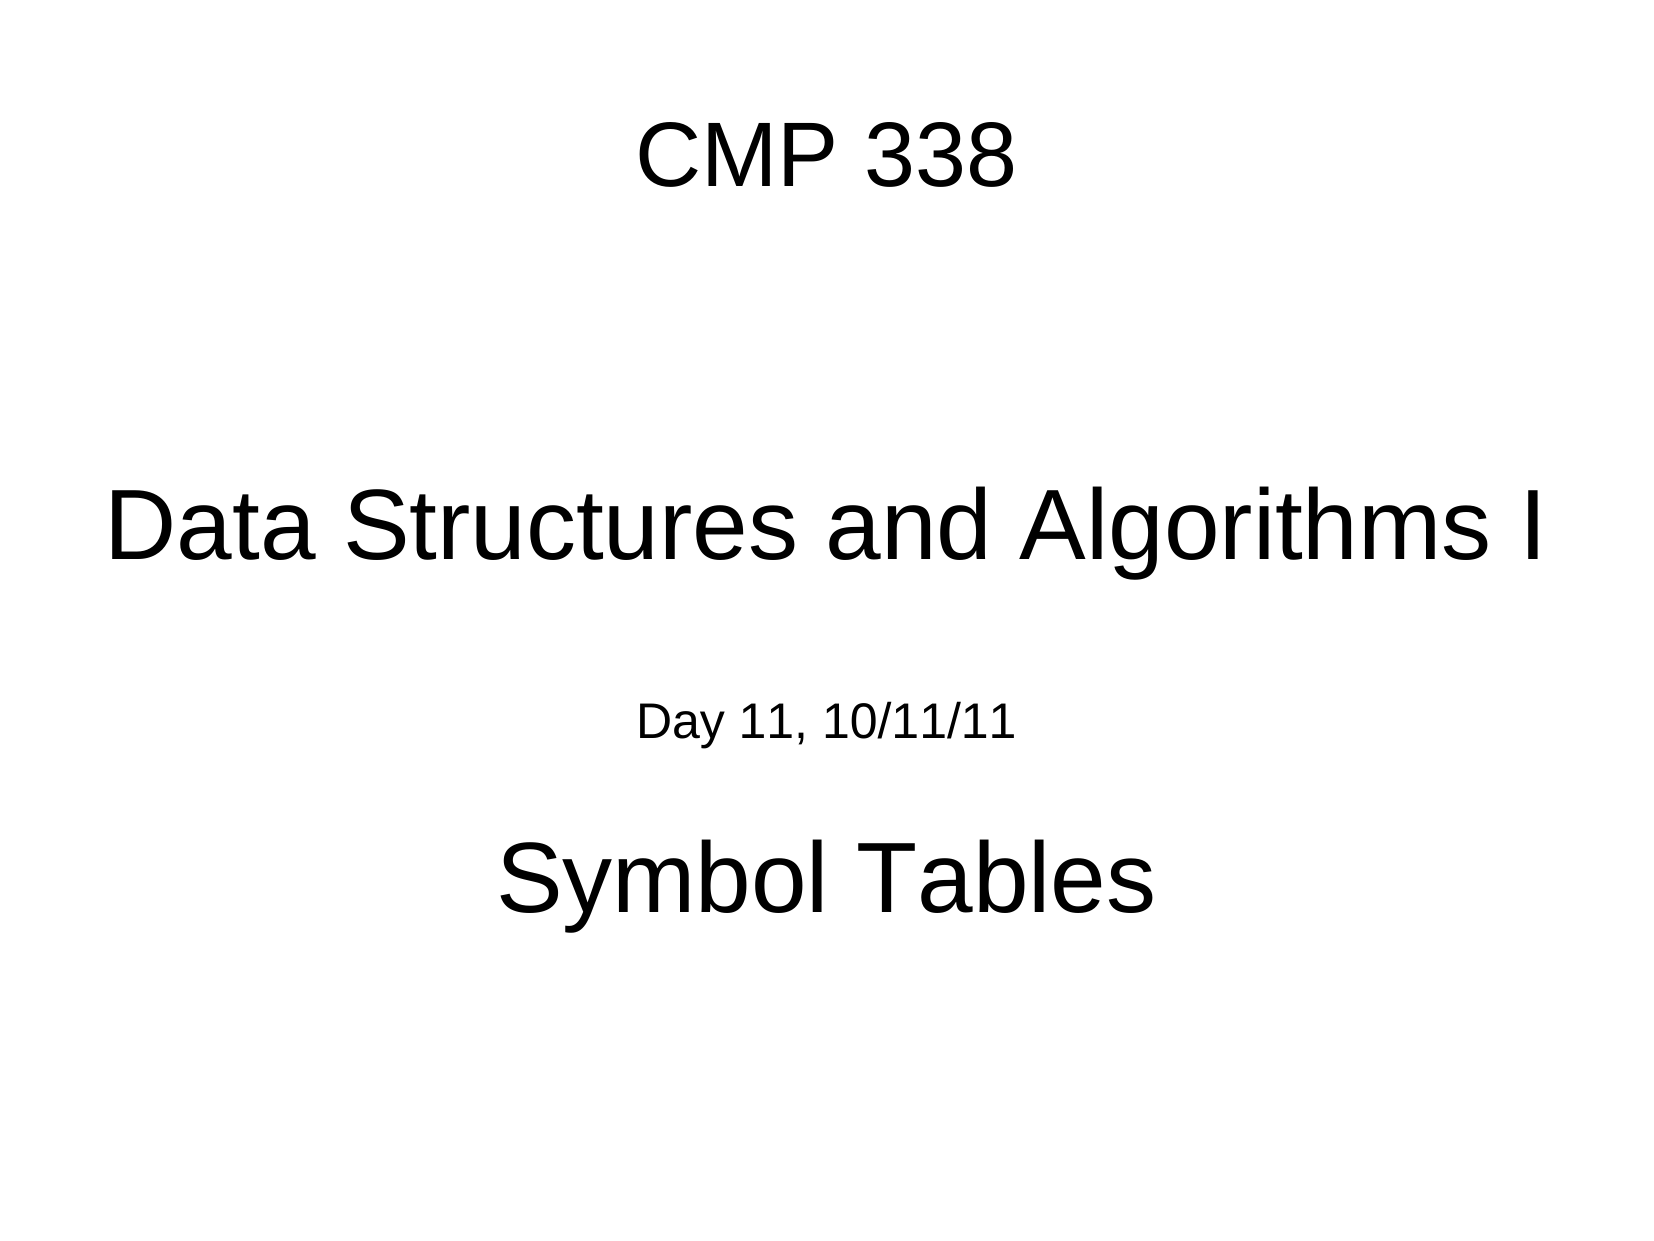

# CMP 338
Data Structures and Algorithms I
Day 11, 10/11/11
Symbol Tables